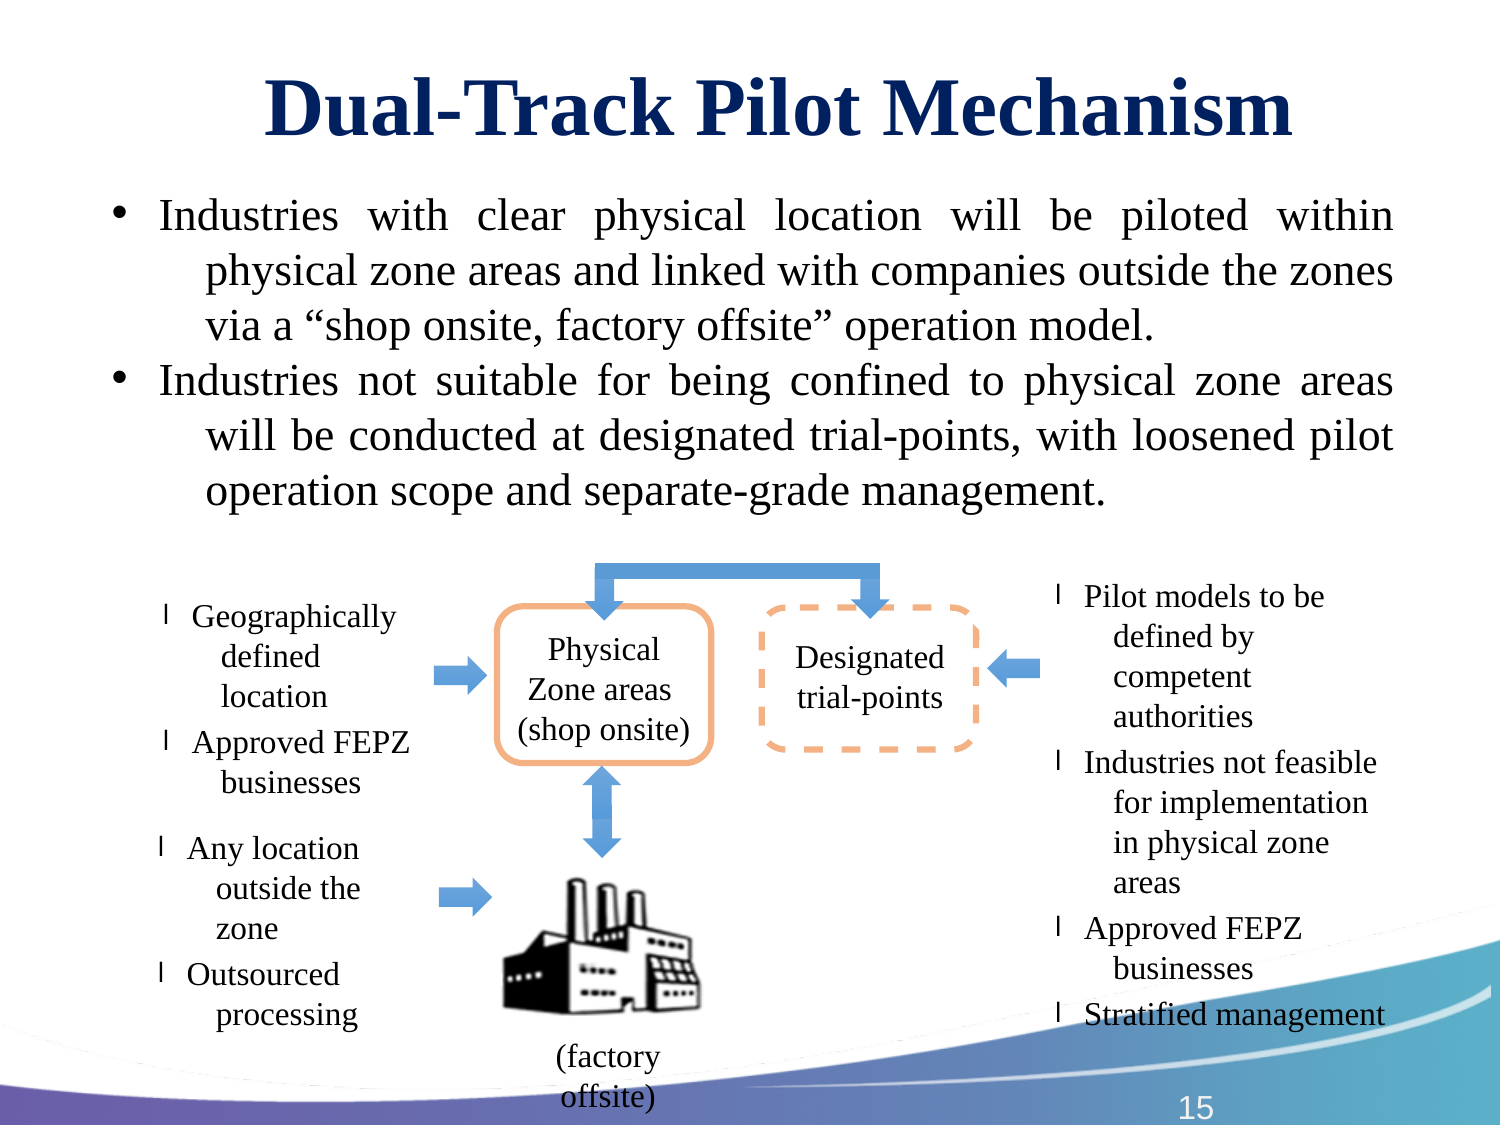

# Dual-Track Pilot Mechanism
Industries with clear physical location will be piloted within physical zone areas and linked with companies outside the zones via a “shop onsite, factory offsite” operation model.
Industries not suitable for being confined to physical zone areas will be conducted at designated trial-points, with loosened pilot operation scope and separate-grade management.
Pilot models to be defined by competent authorities
Industries not feasible for implementation in physical zone areas
Approved FEPZ businesses
Stratified management
Geographically defined location
Approved FEPZ businesses
Physical
Zone areas
(shop onsite)
Designated trial-points
Any location outside the zone
Outsourced processing
(factory offsite)